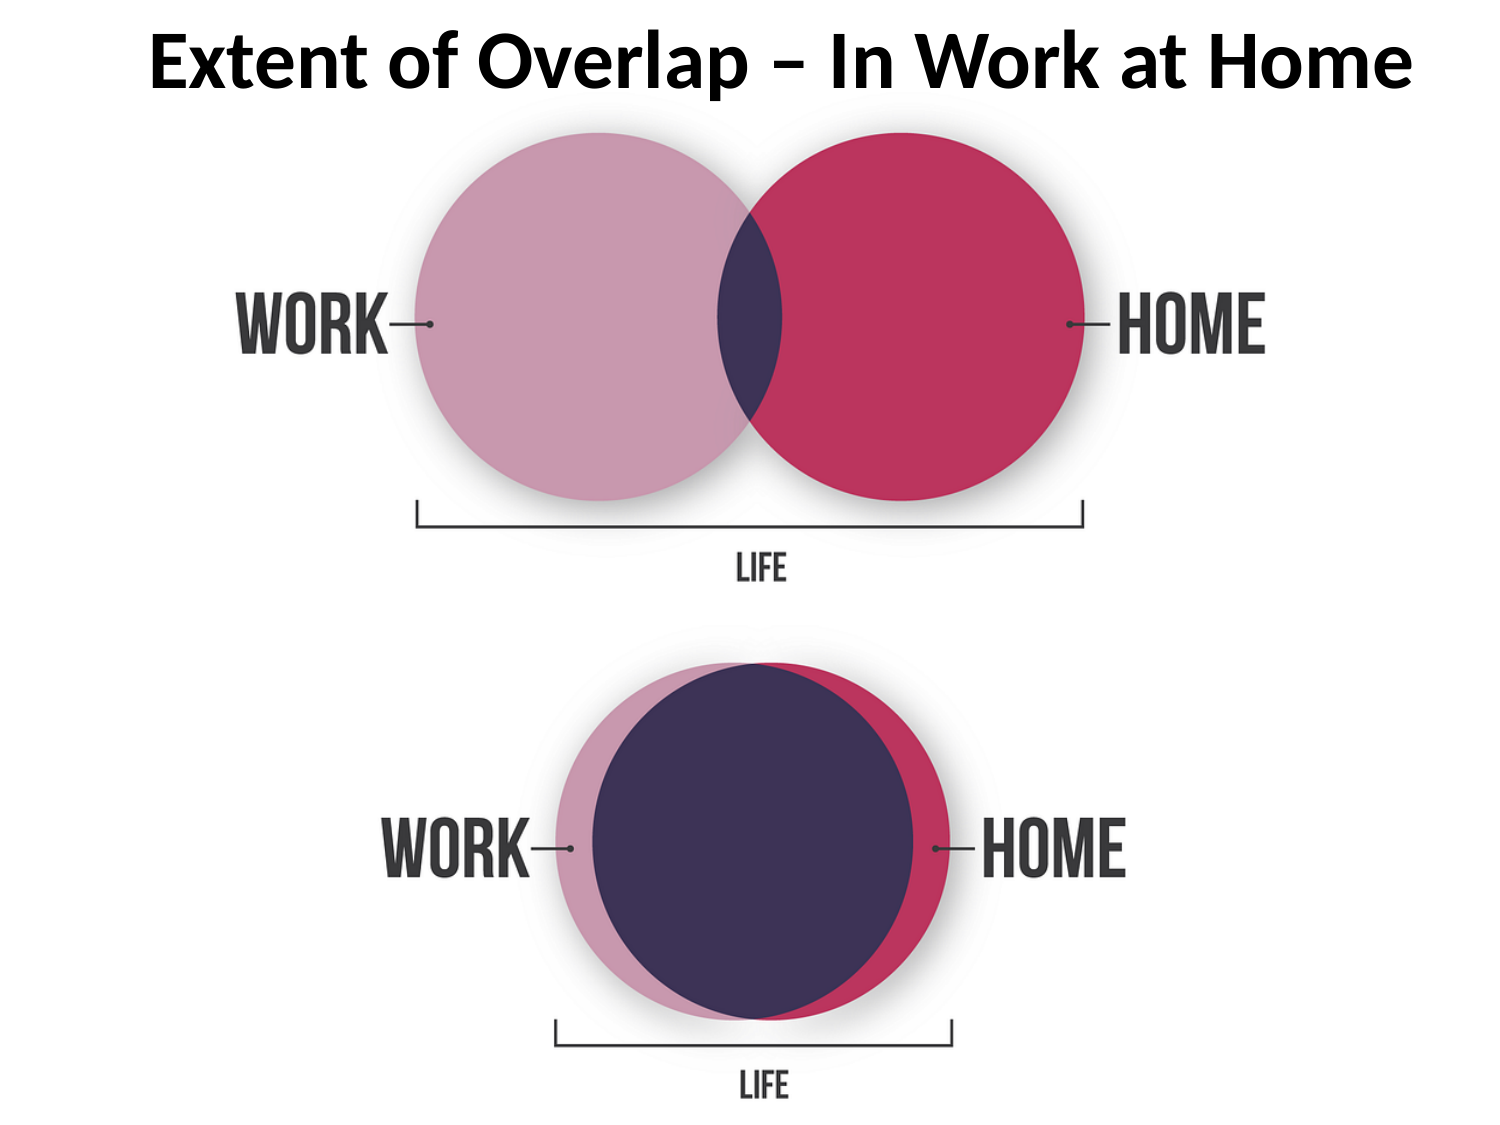

Extent of Overlap – In Work at Home